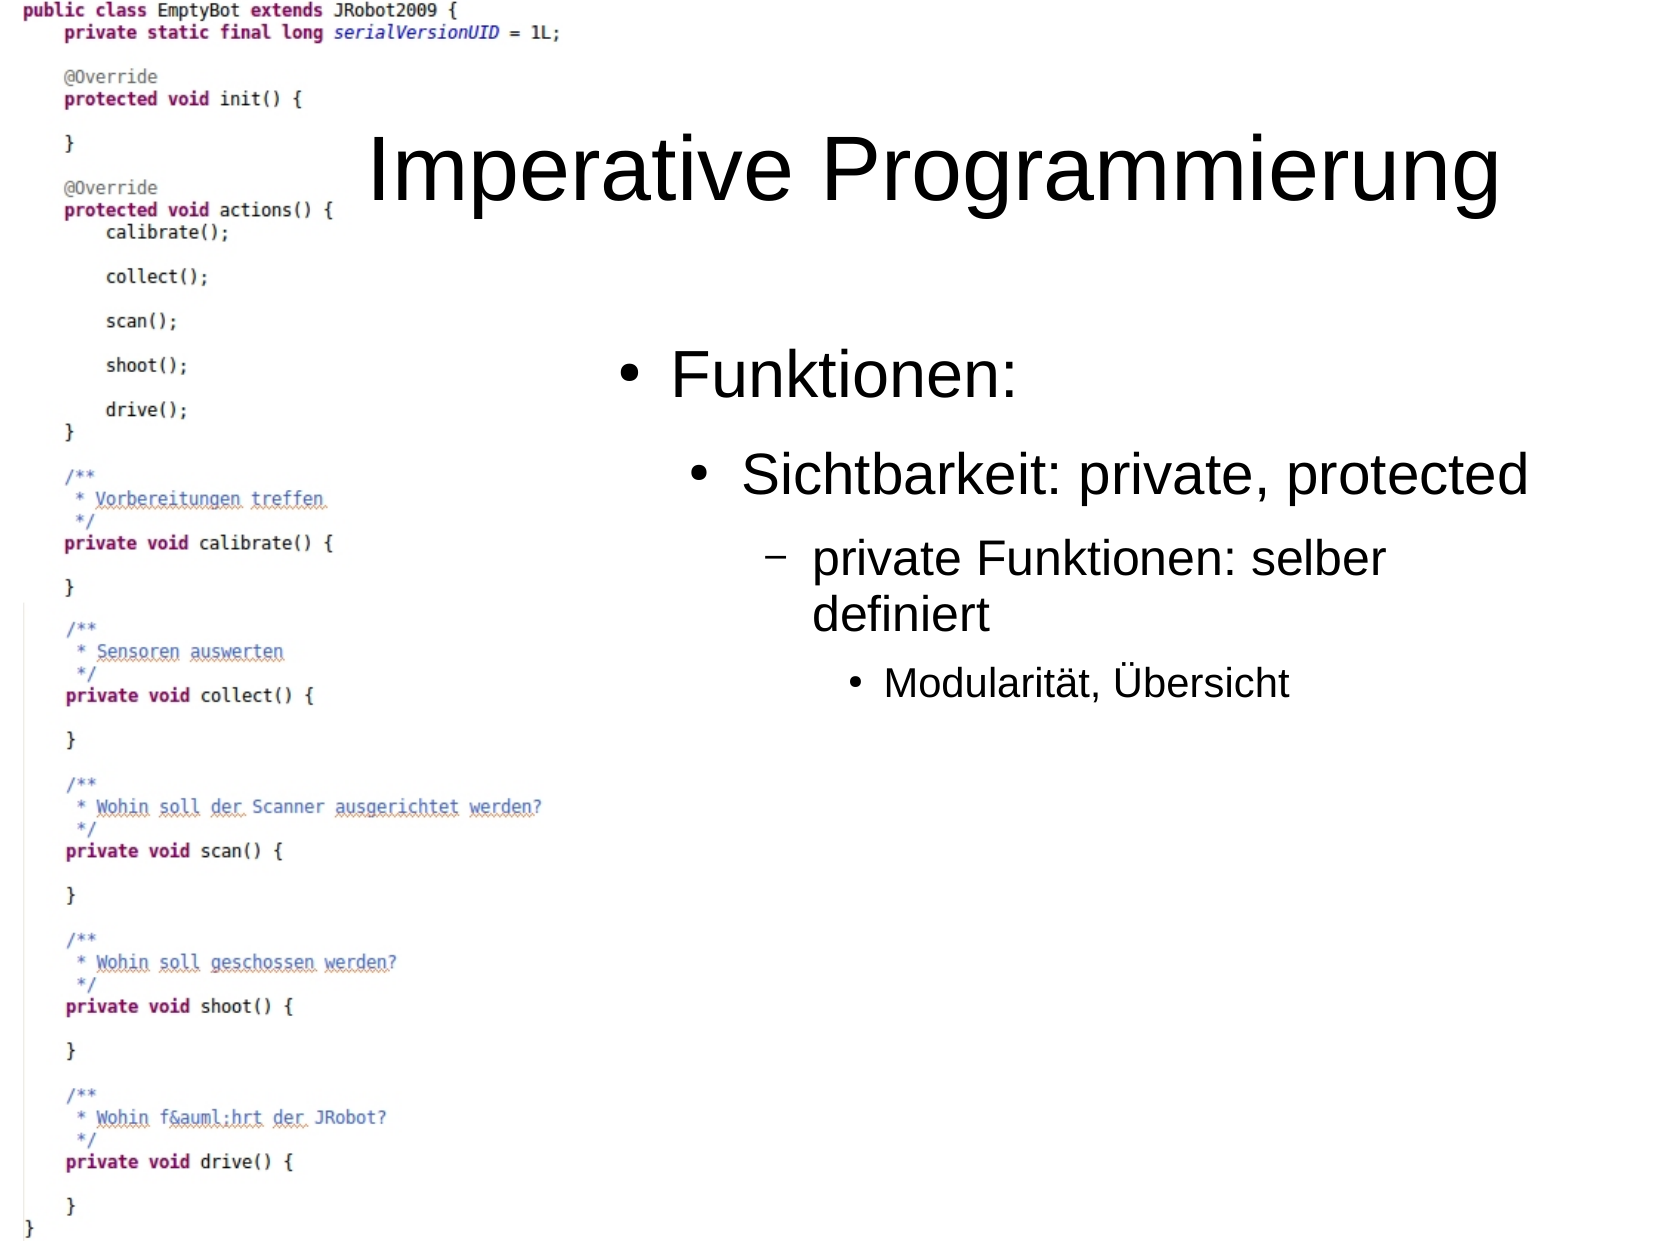

# Imperative Programmierung
Funktionen:
Sichtbarkeit: private, protected
private Funktionen: selber definiert
Modularität, Übersicht